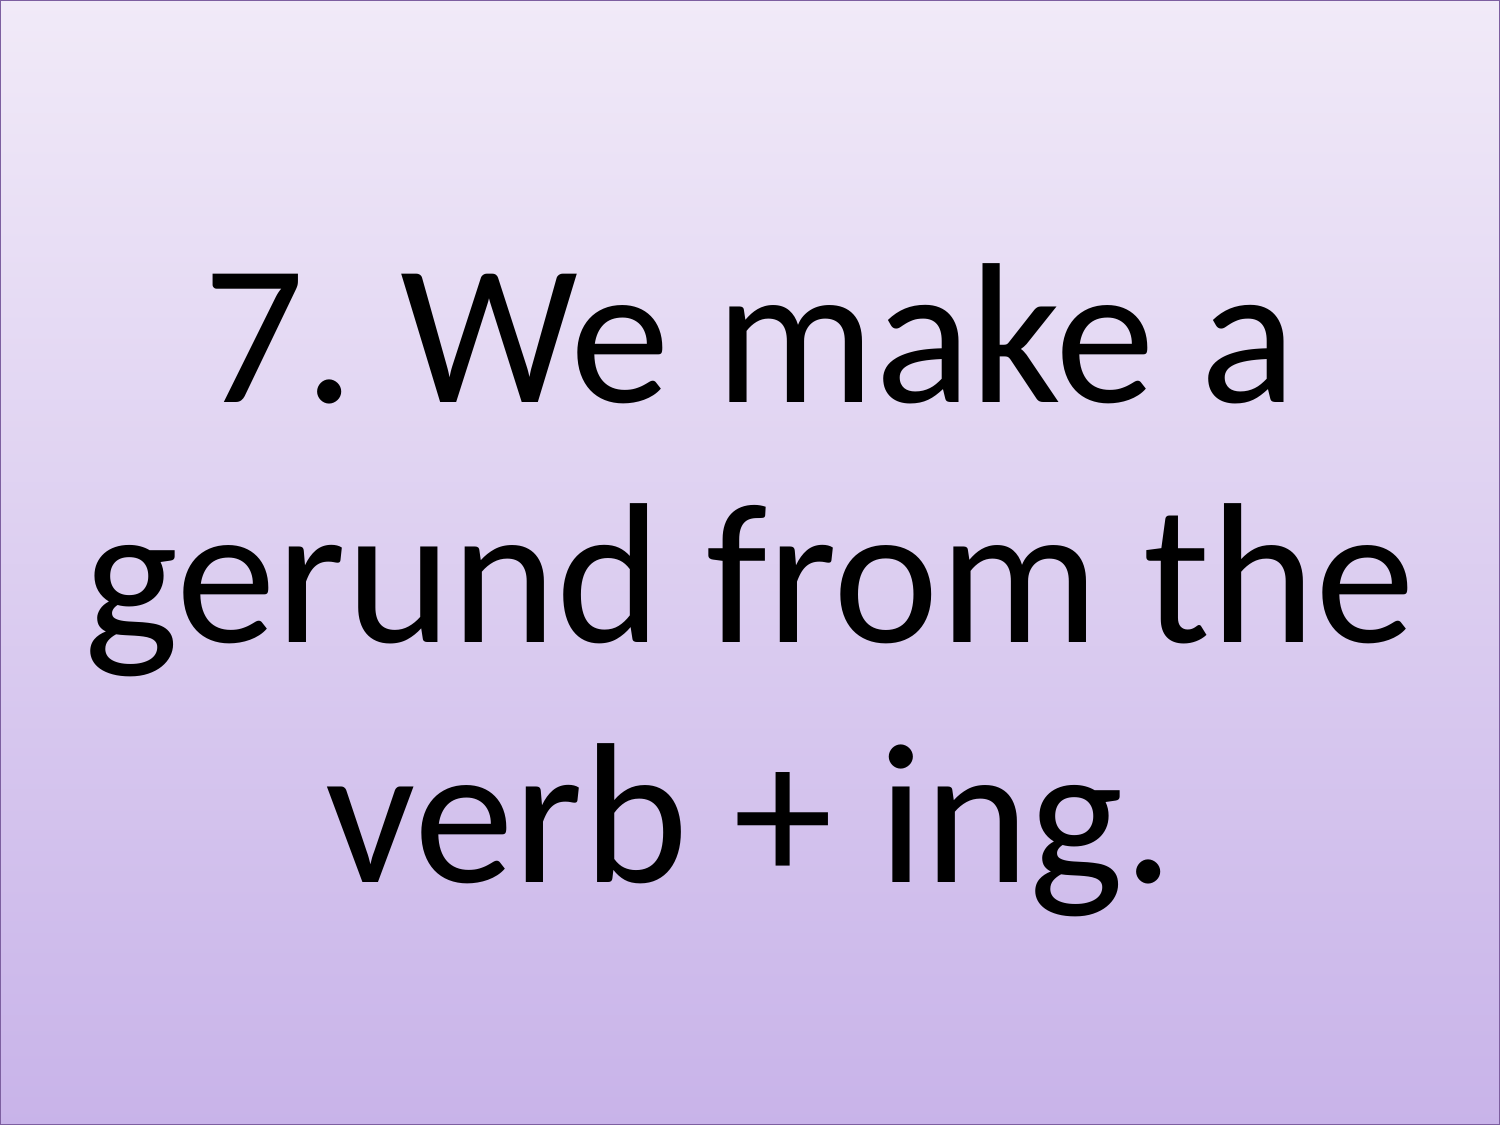

# 7. We make a gerund from the verb + ing.